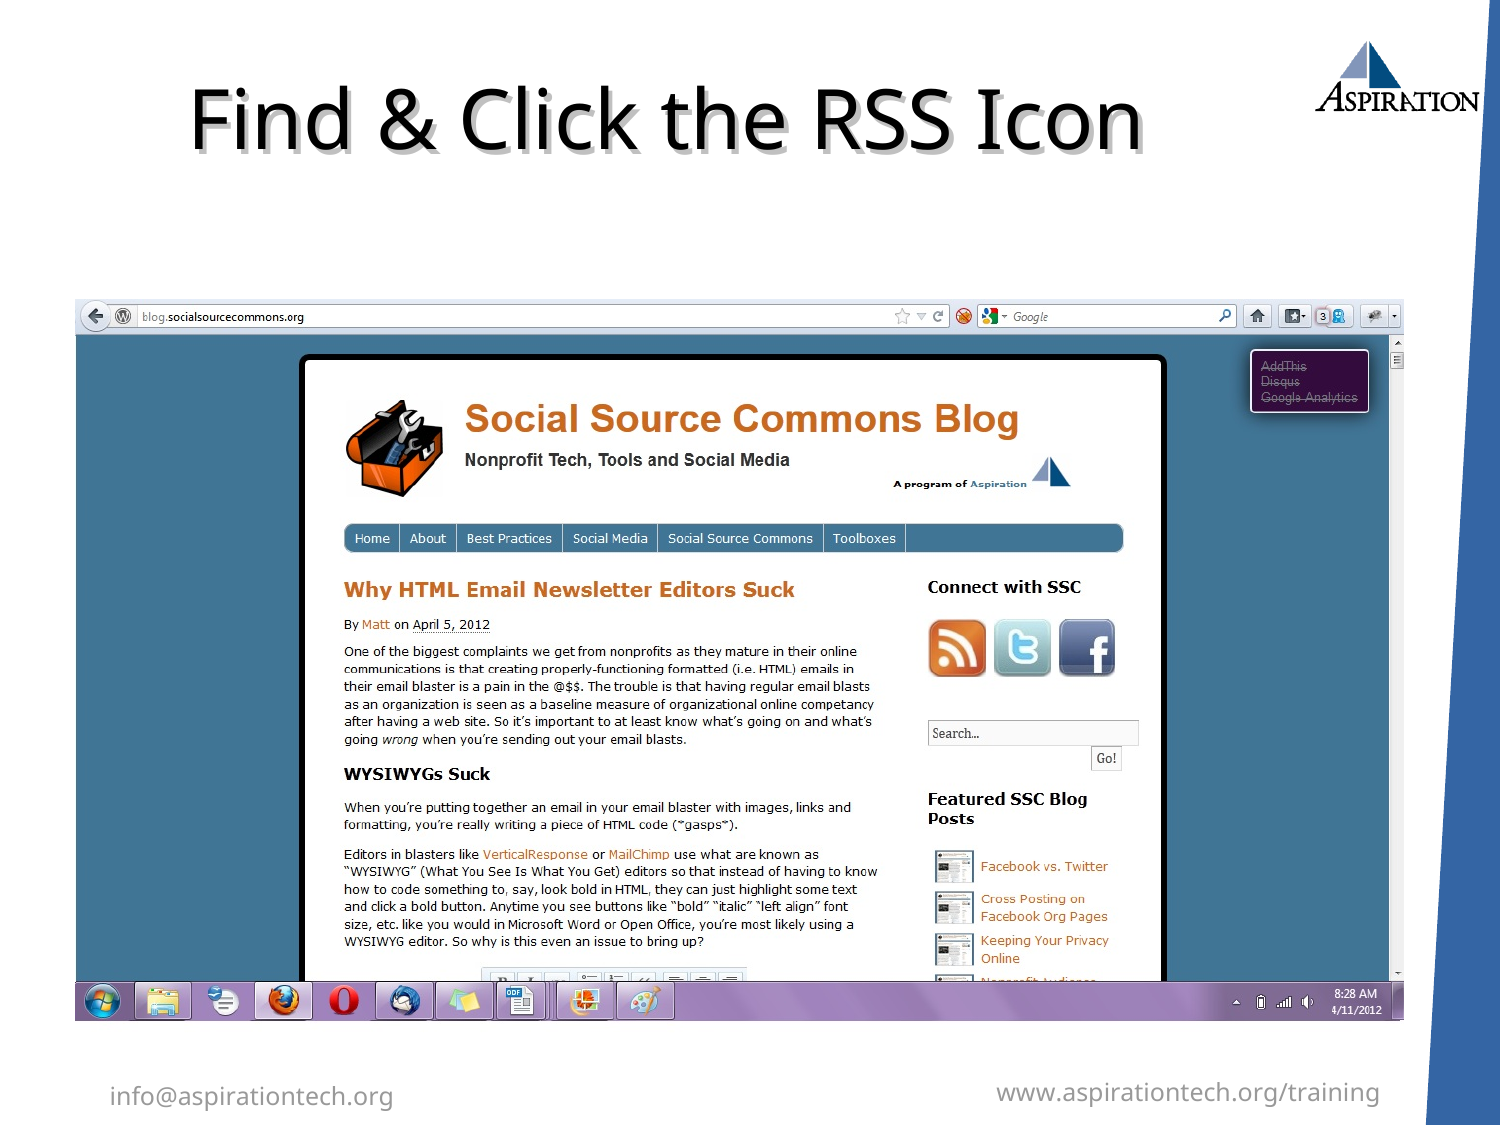

# Find & Click the RSS Icon